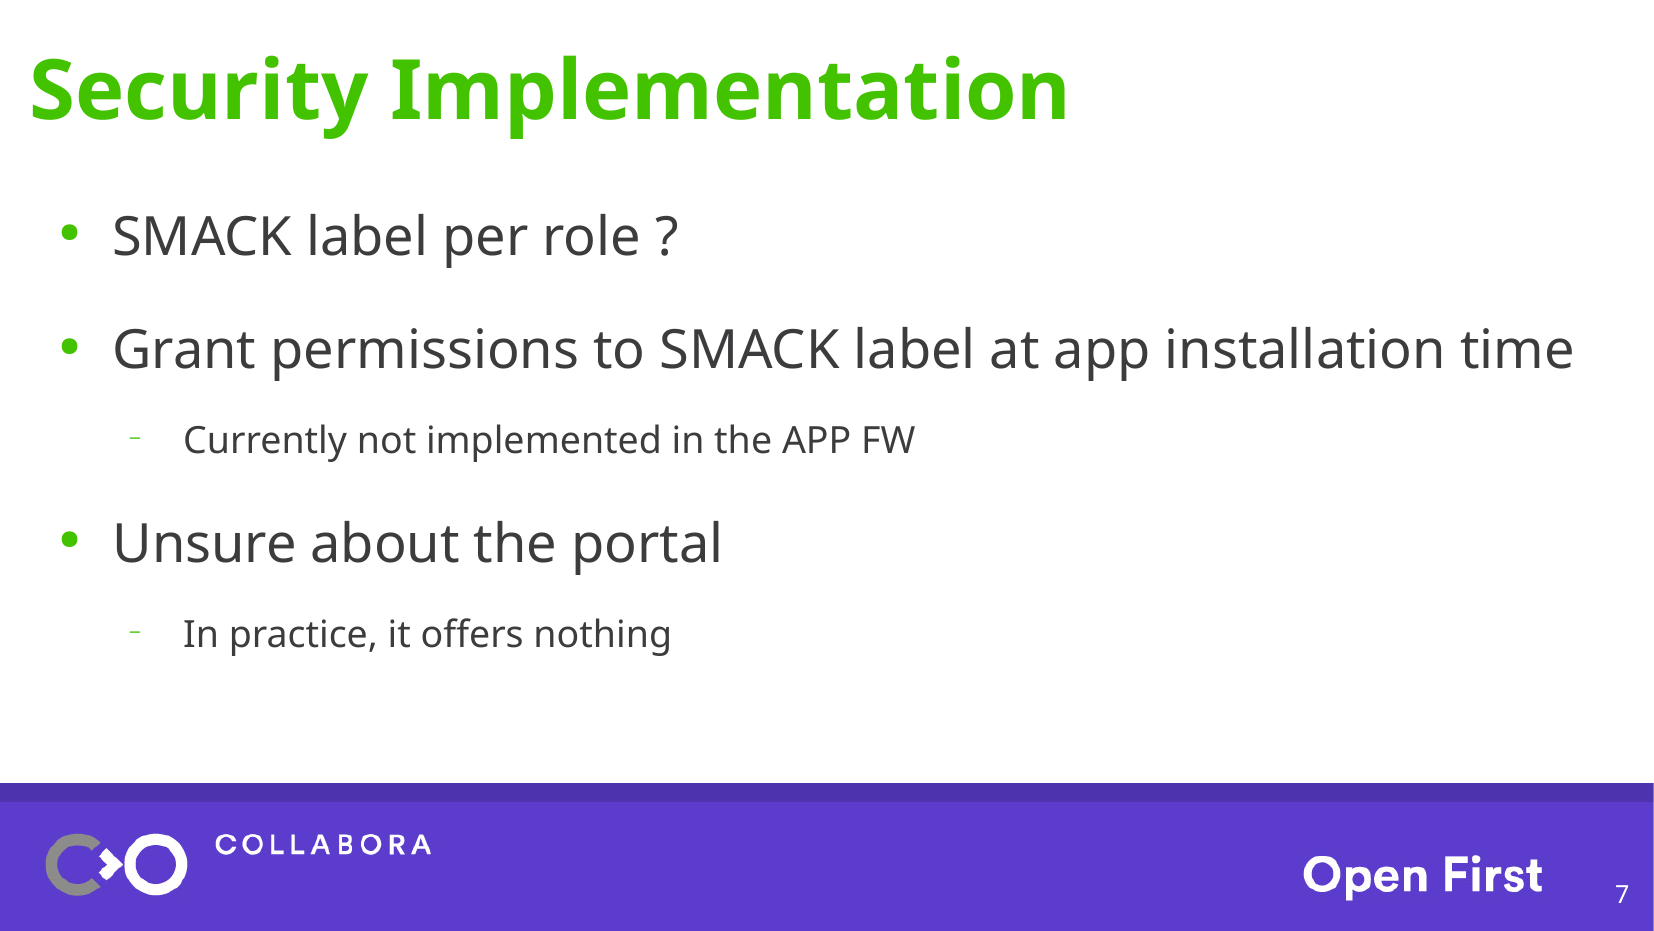

# Security Implementation
SMACK label per role ?
Grant permissions to SMACK label at app installation time
Currently not implemented in the APP FW
Unsure about the portal
In practice, it offers nothing